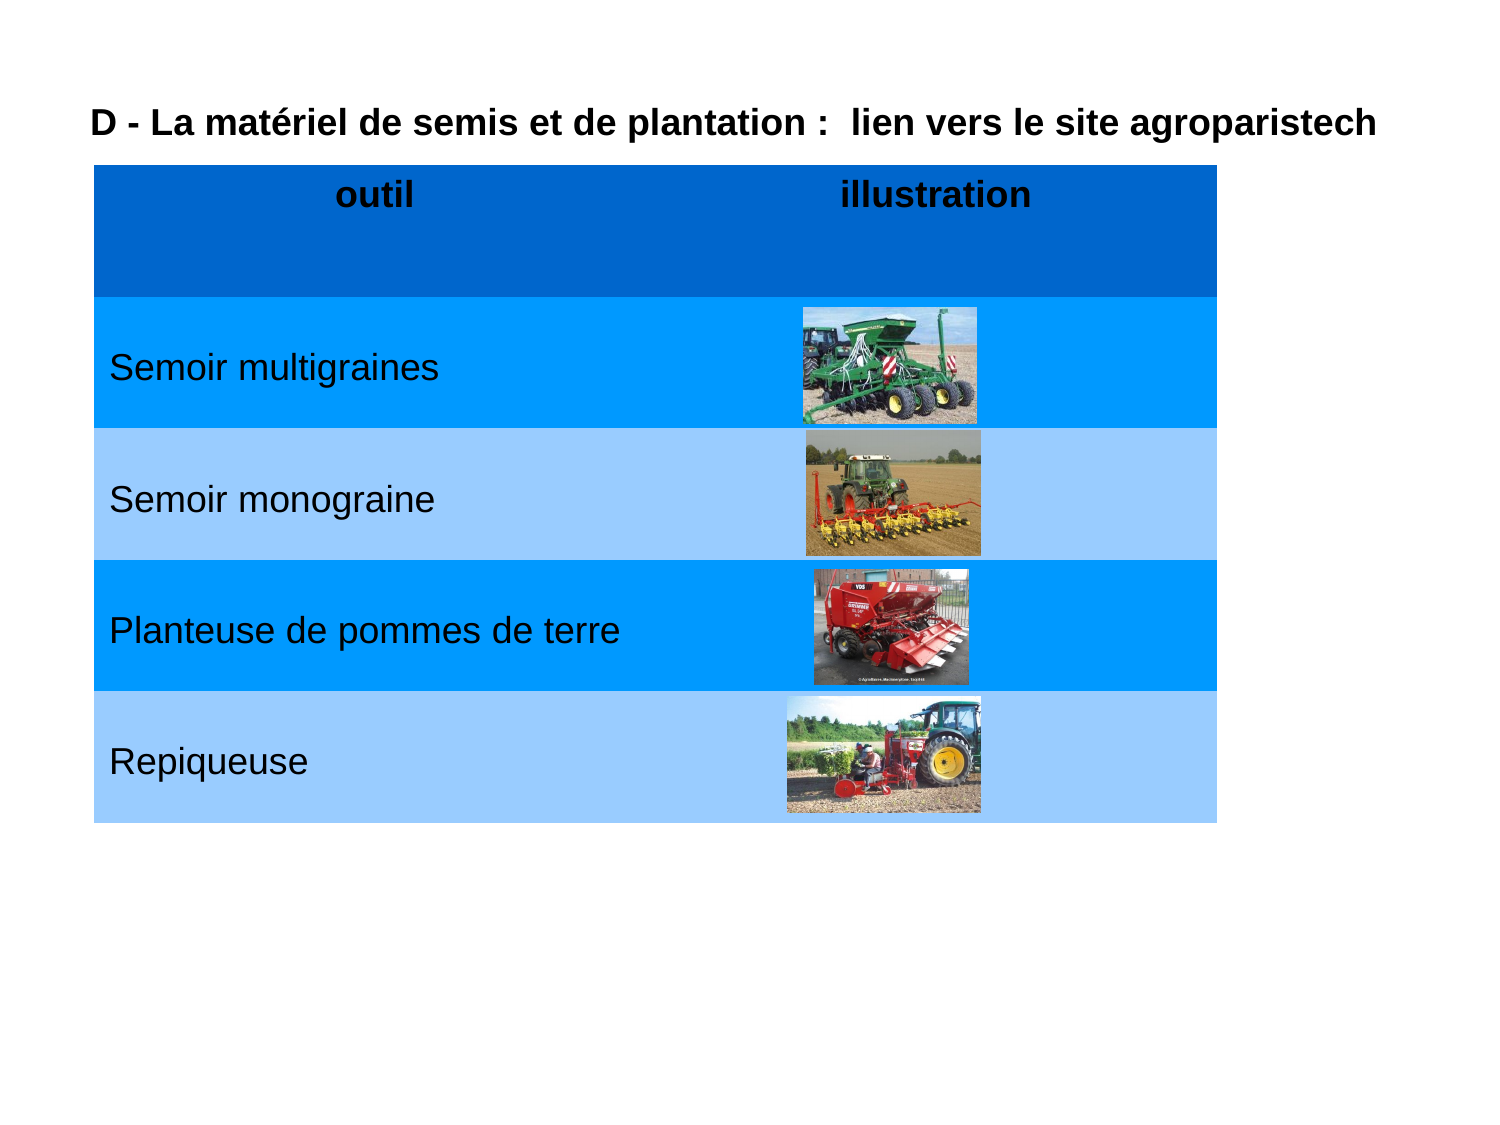

# D - La matériel de semis et de plantation : lien vers le site agroparistech
| outil | illustration |
| --- | --- |
| Semoir multigraines | |
| Semoir monograine | |
| Planteuse de pommes de terre | |
| Repiqueuse | |